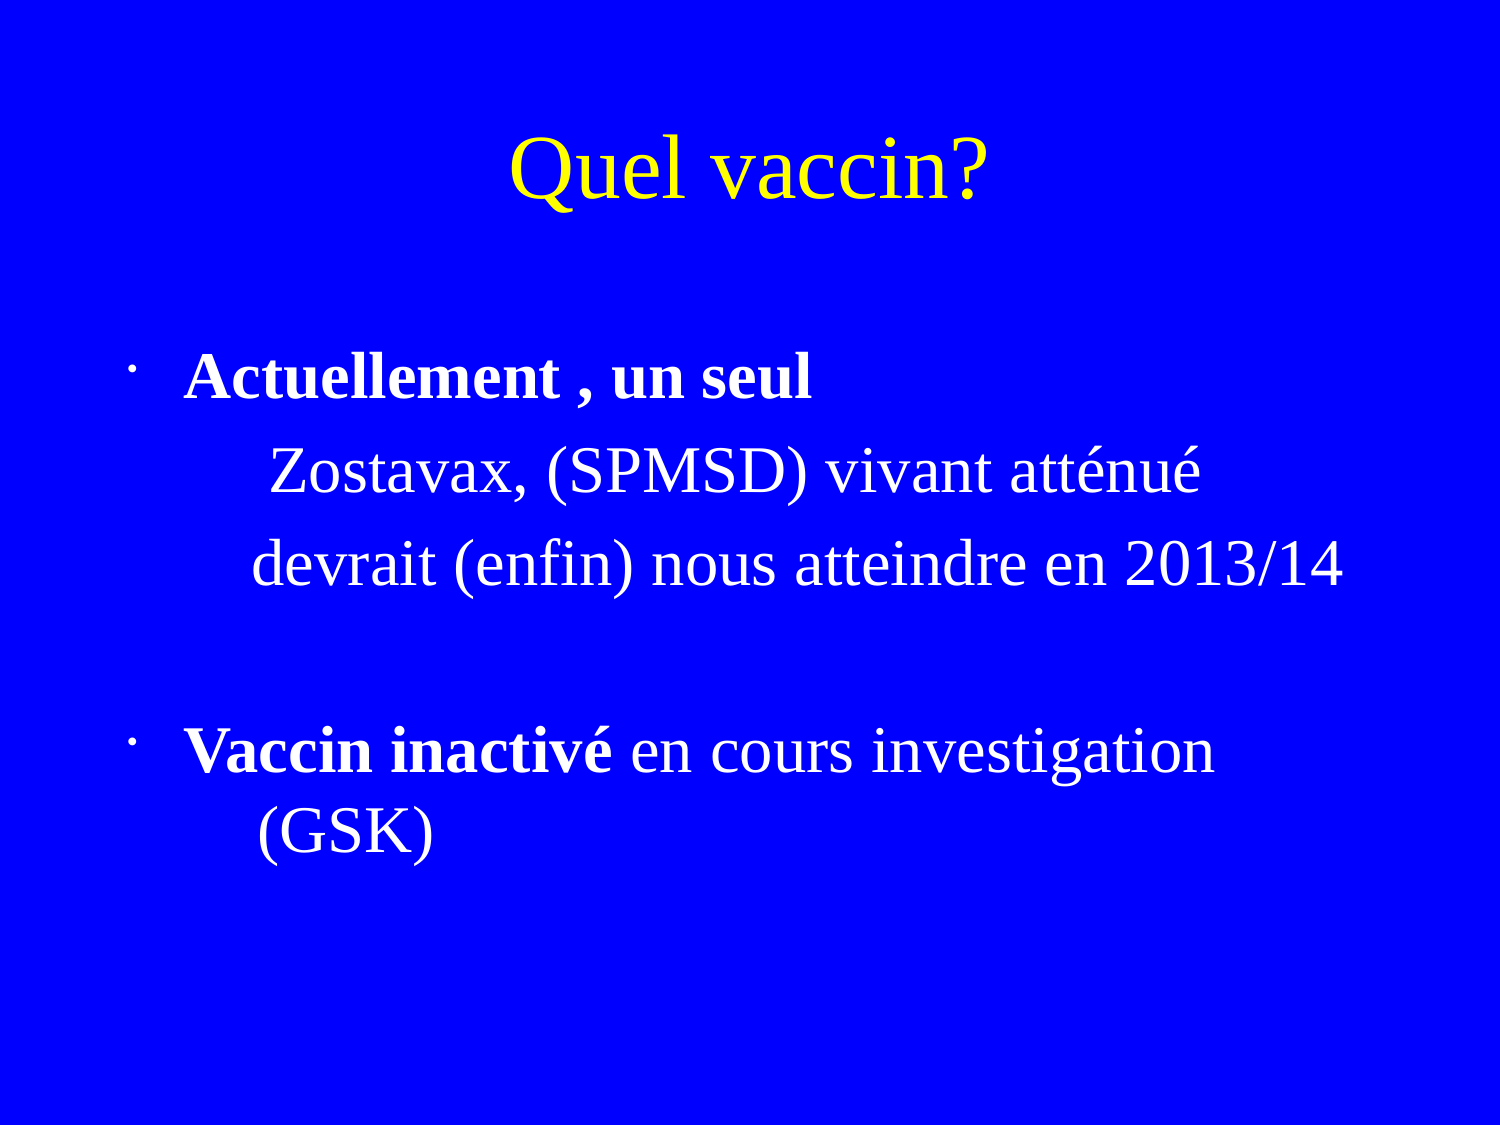

# Quel vaccin?
Actuellement , un seul
 	 Zostavax, (SPMSD) vivant atténué
 	 devrait (enfin) nous atteindre en 2013/14
Vaccin inactivé en cours investigation 			(GSK)